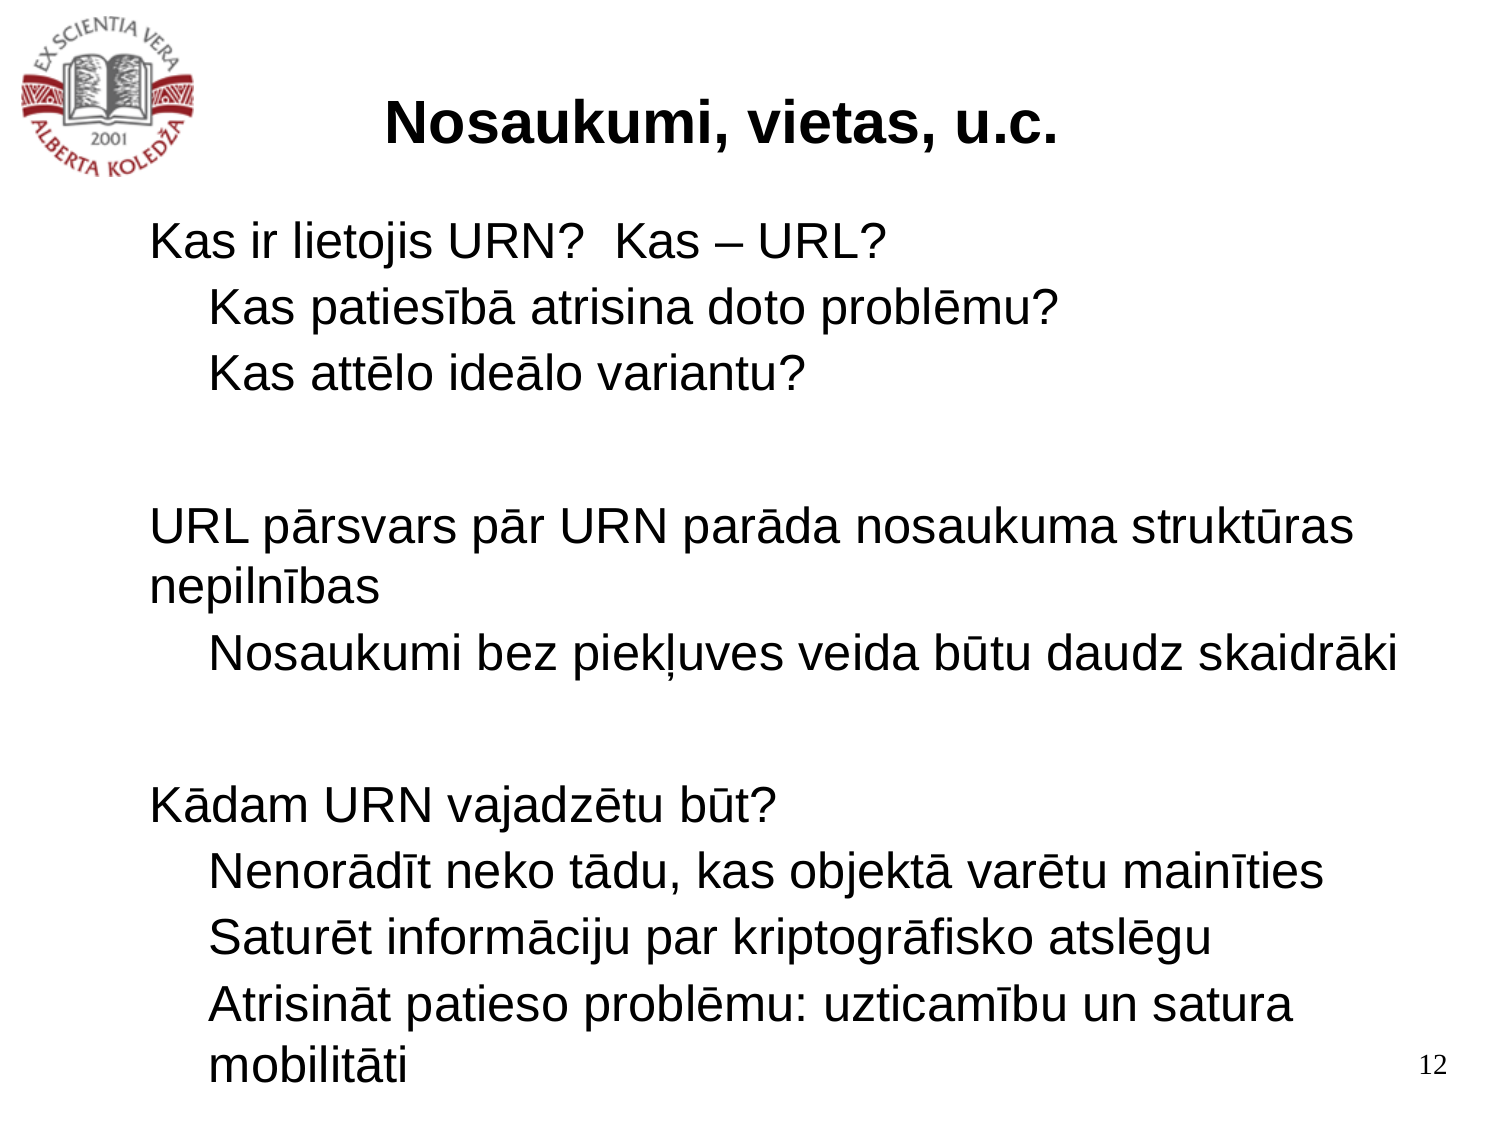

# Nosaukumi, vietas, u.c.
Kas ir lietojis URN? Kas – URL?
Kas patiesībā atrisina doto problēmu?
Kas attēlo ideālo variantu?
URL pārsvars pār URN parāda nosaukuma struktūras nepilnības
Nosaukumi bez piekļuves veida būtu daudz skaidrāki
Kādam URN vajadzētu būt?
Nenorādīt neko tādu, kas objektā varētu mainīties
Saturēt informāciju par kriptogrāfisko atslēgu
Atrisināt patieso problēmu: uzticamību un satura mobilitāti